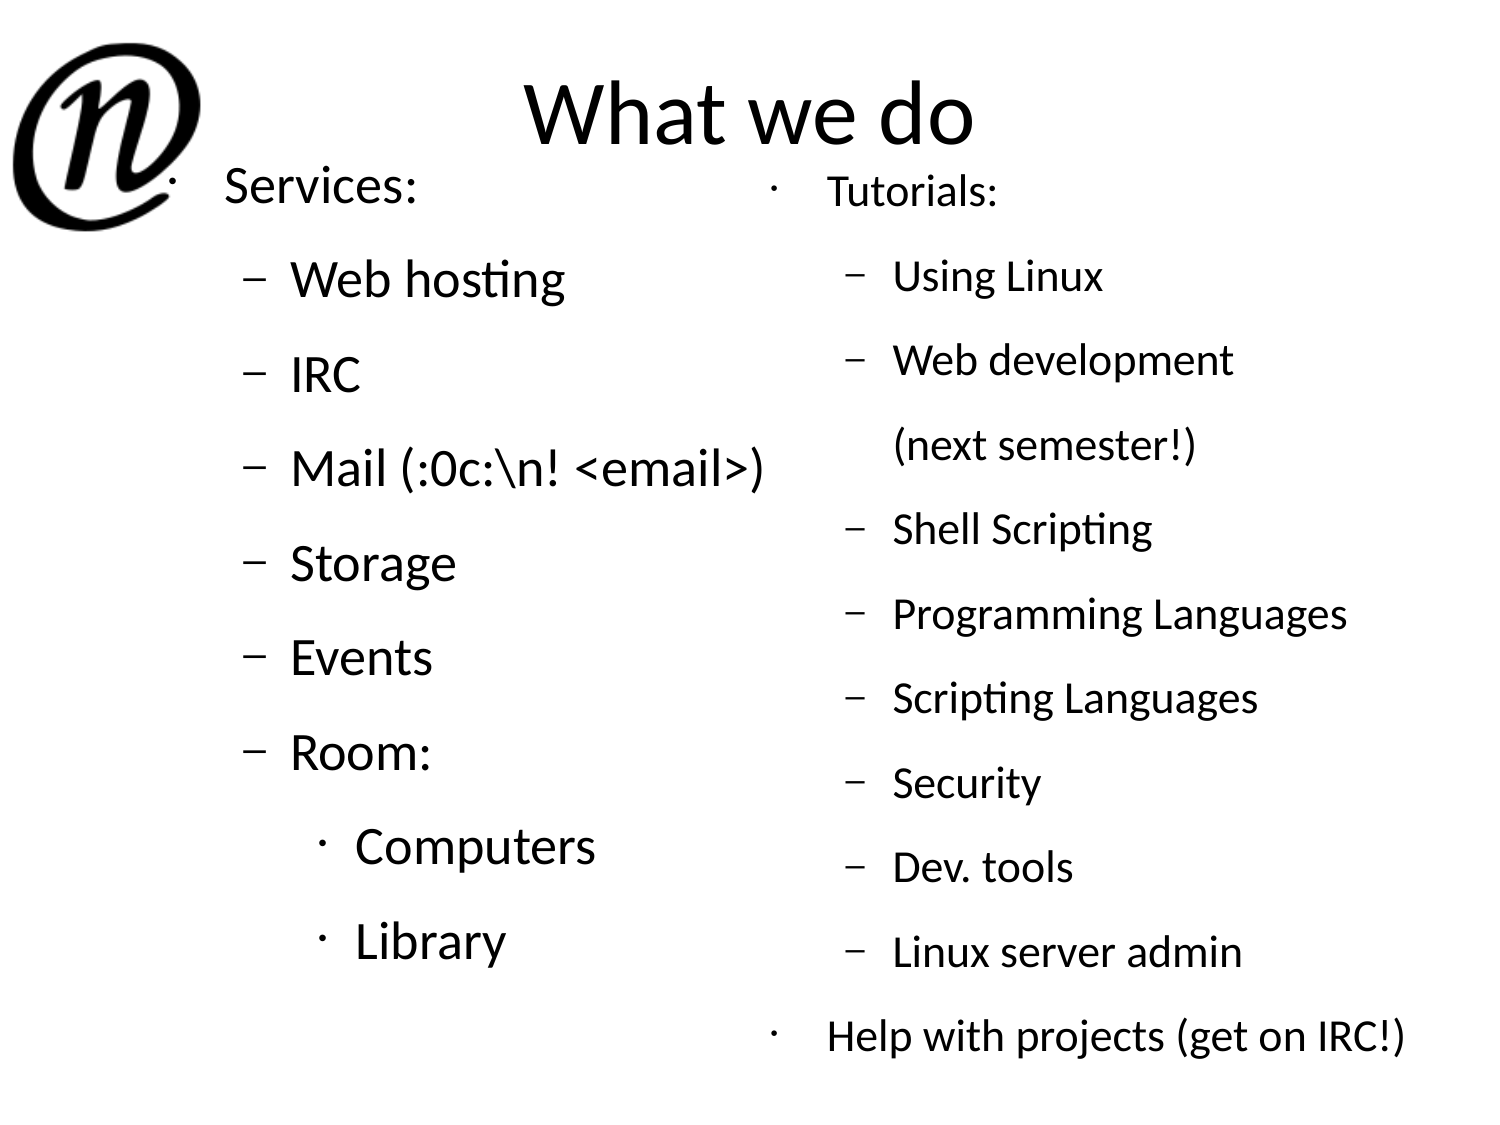

# What we do
Services:
Web hosting
IRC
Mail (:0c:\n! <email>)
Storage
Events
Room:
Computers
Library
Tutorials:
Using Linux
Web development
(next semester!)
Shell Scripting
Programming Languages
Scripting Languages
Security
Dev. tools
Linux server admin
Help with projects (get on IRC!)